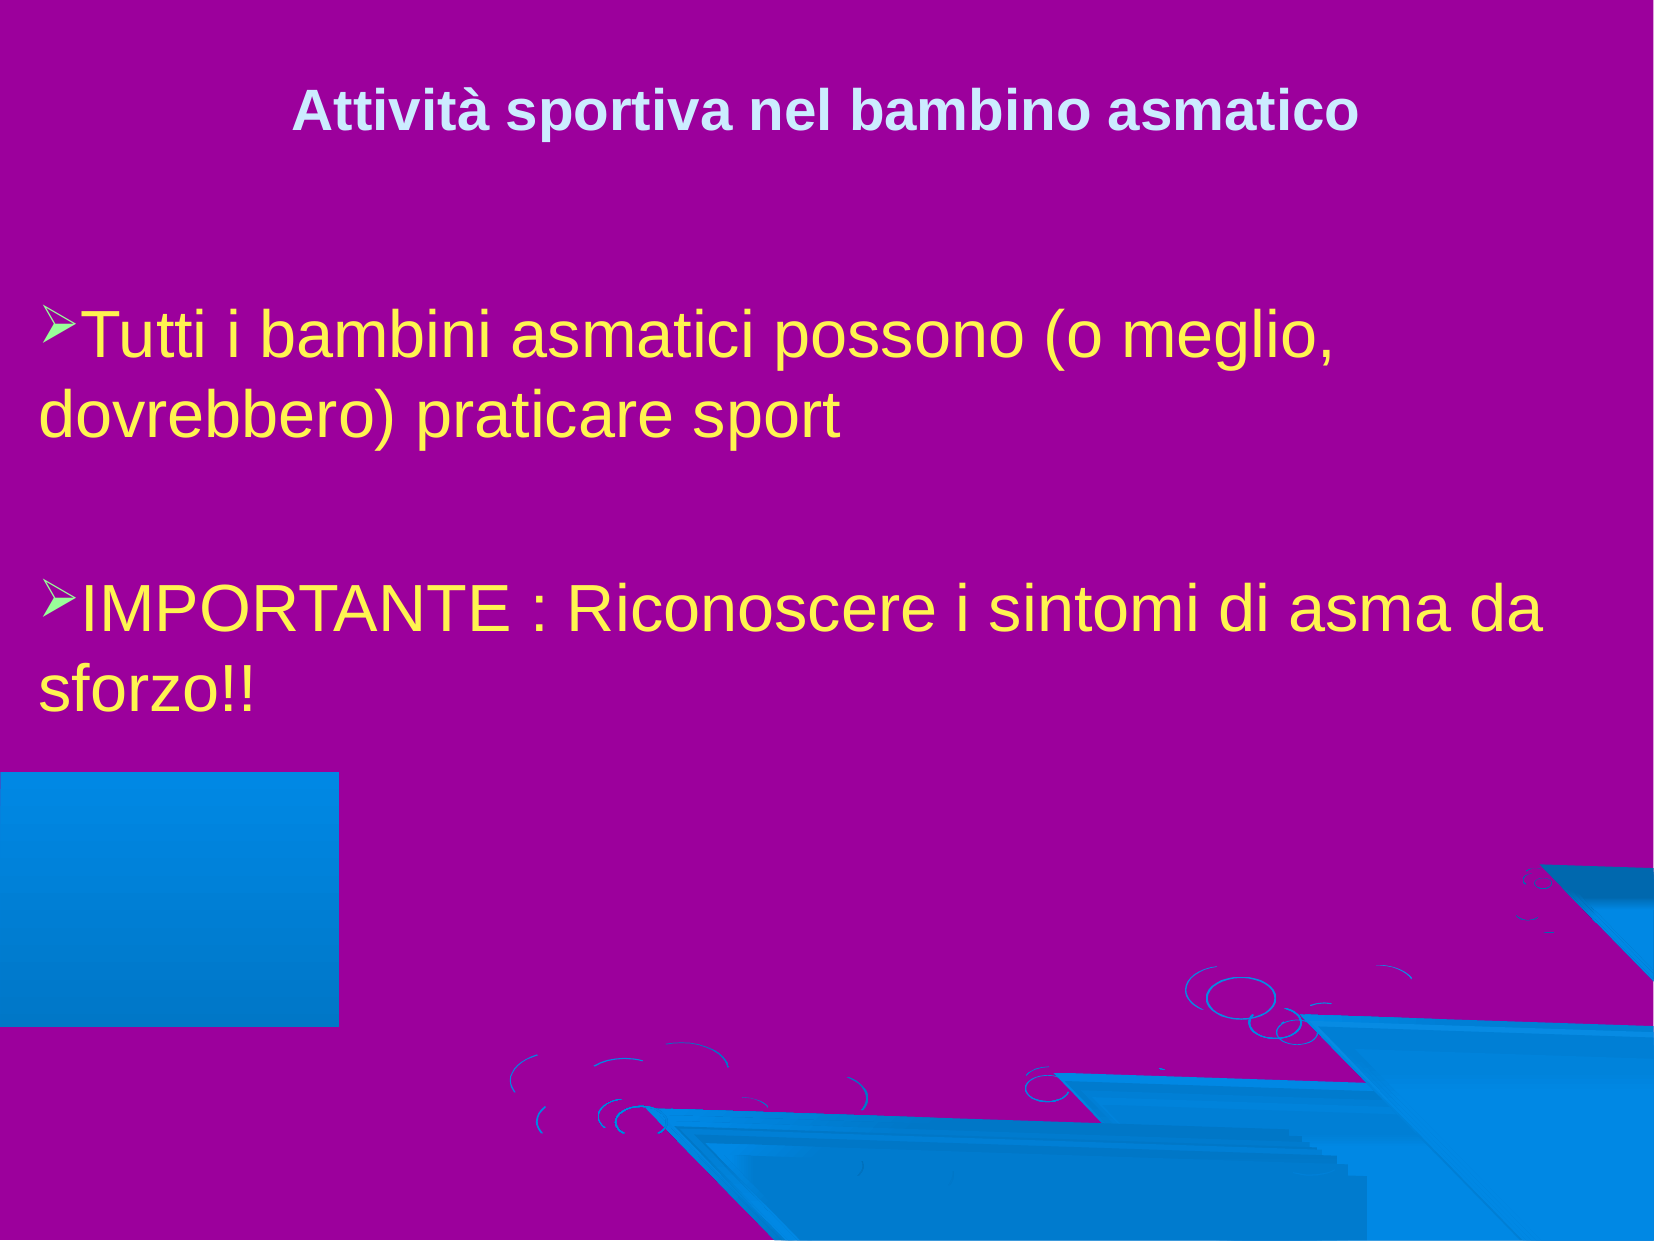

# Attività sportiva nel bambino asmatico
Tutti i bambini asmatici possono (o meglio, dovrebbero) praticare sport
IMPORTANTE : Riconoscere i sintomi di asma da sforzo!!